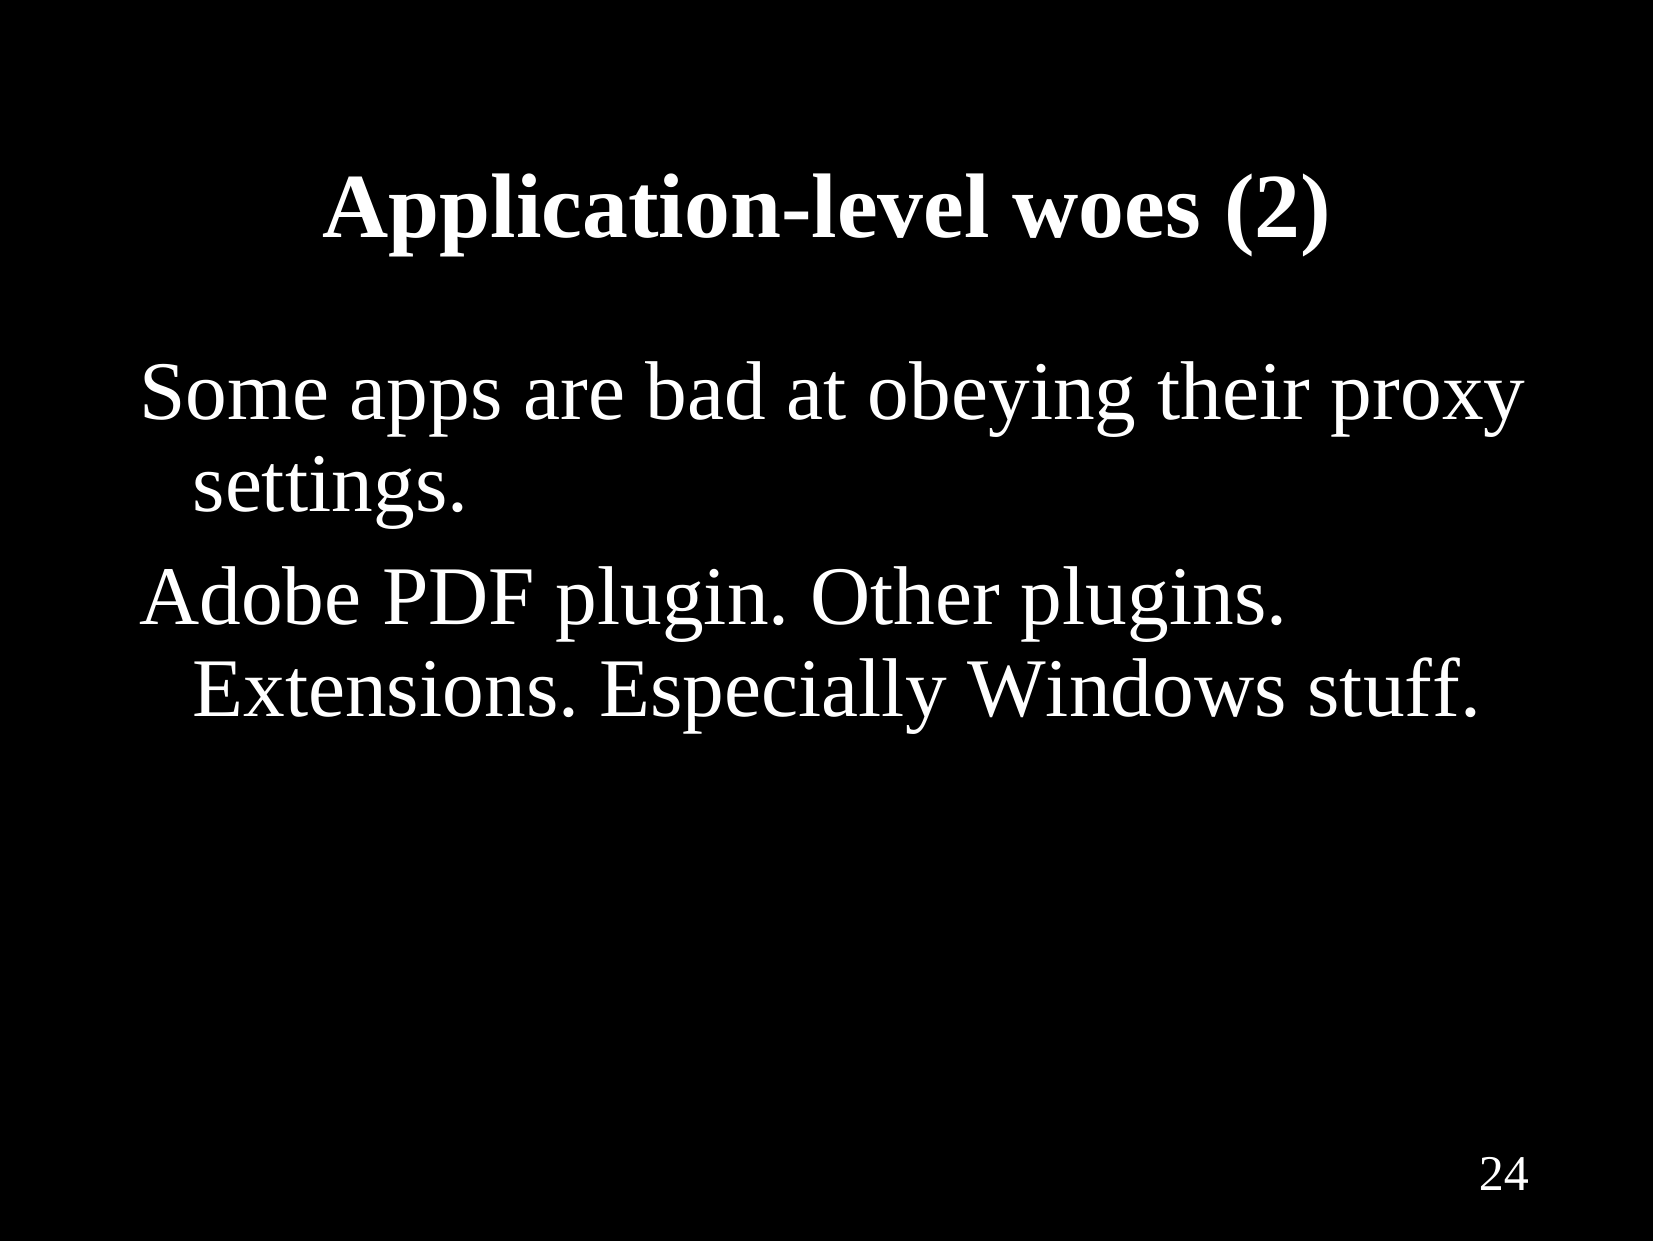

# Application-level woes (2)
Some apps are bad at obeying their proxy settings.
Adobe PDF plugin. Other plugins. Extensions. Especially Windows stuff.